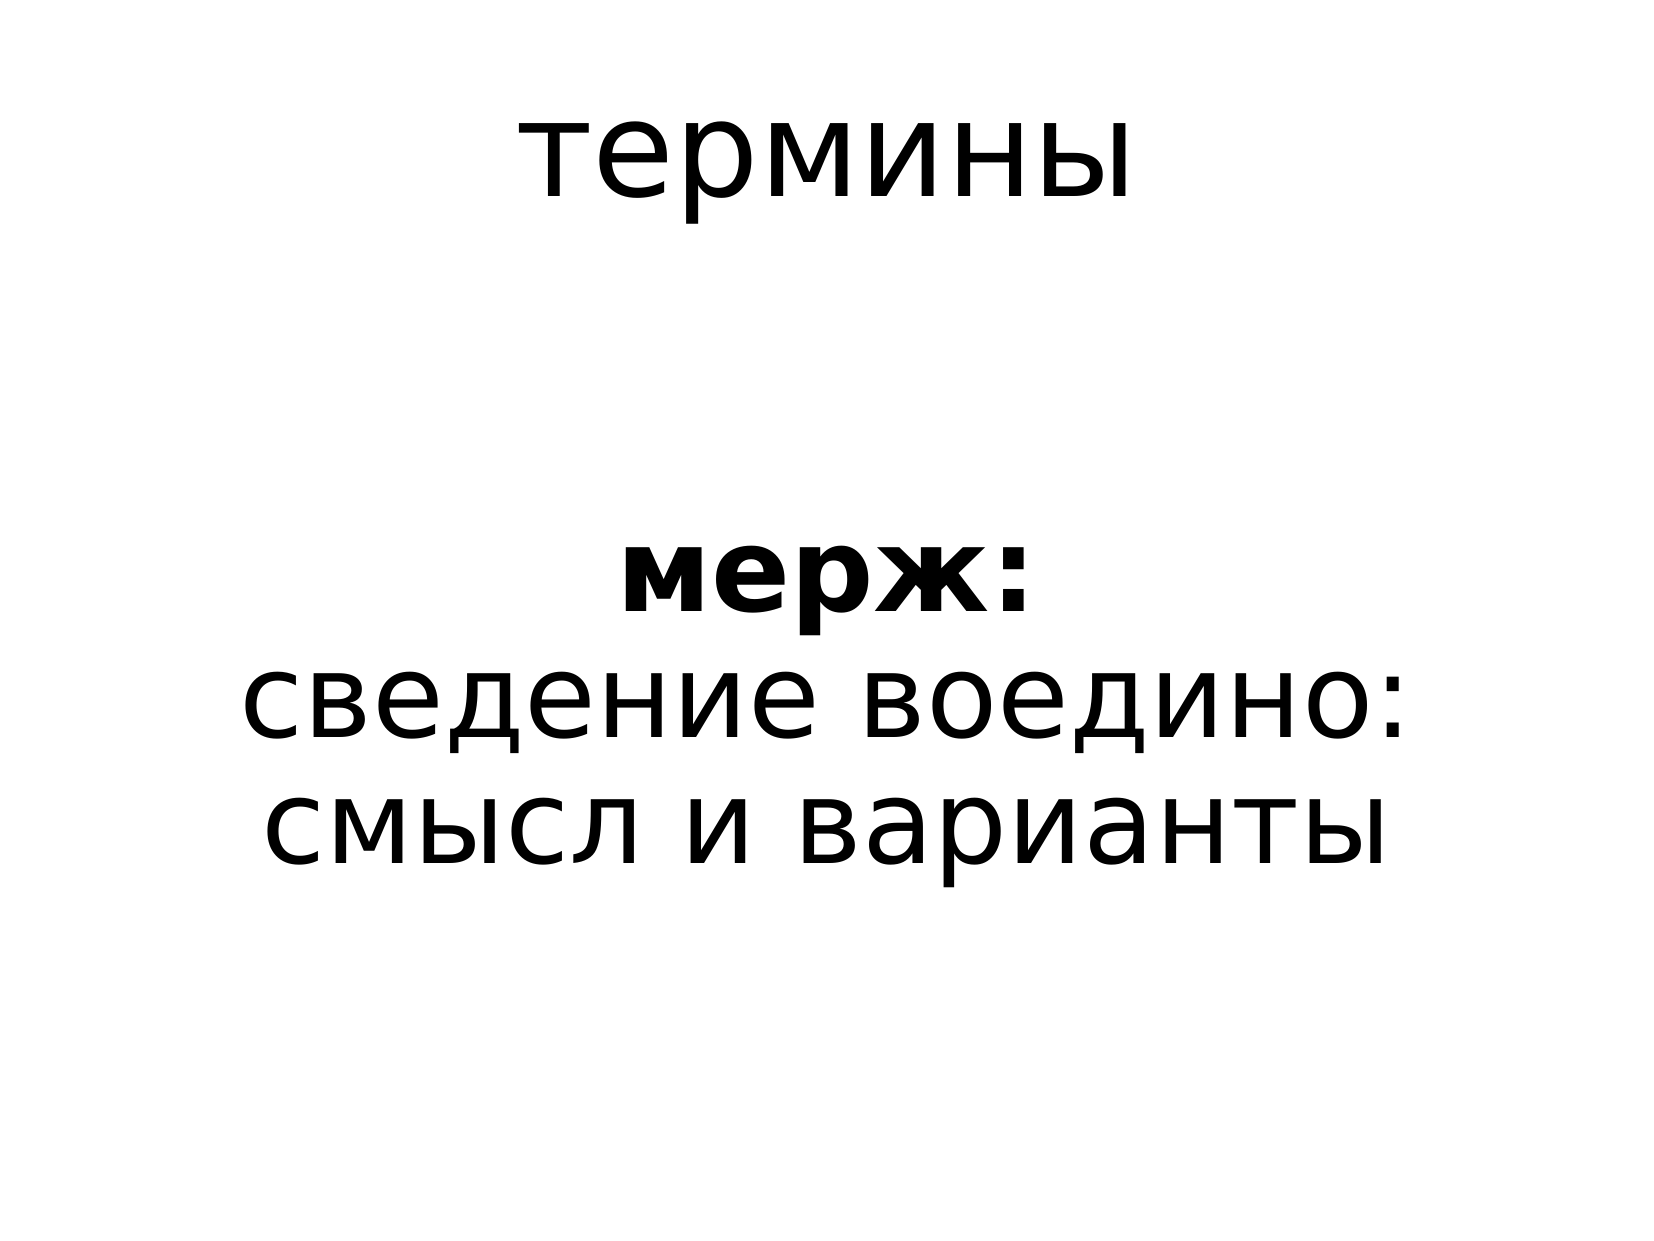

# термины
мерж:
сведение воедино:
смысл и варианты